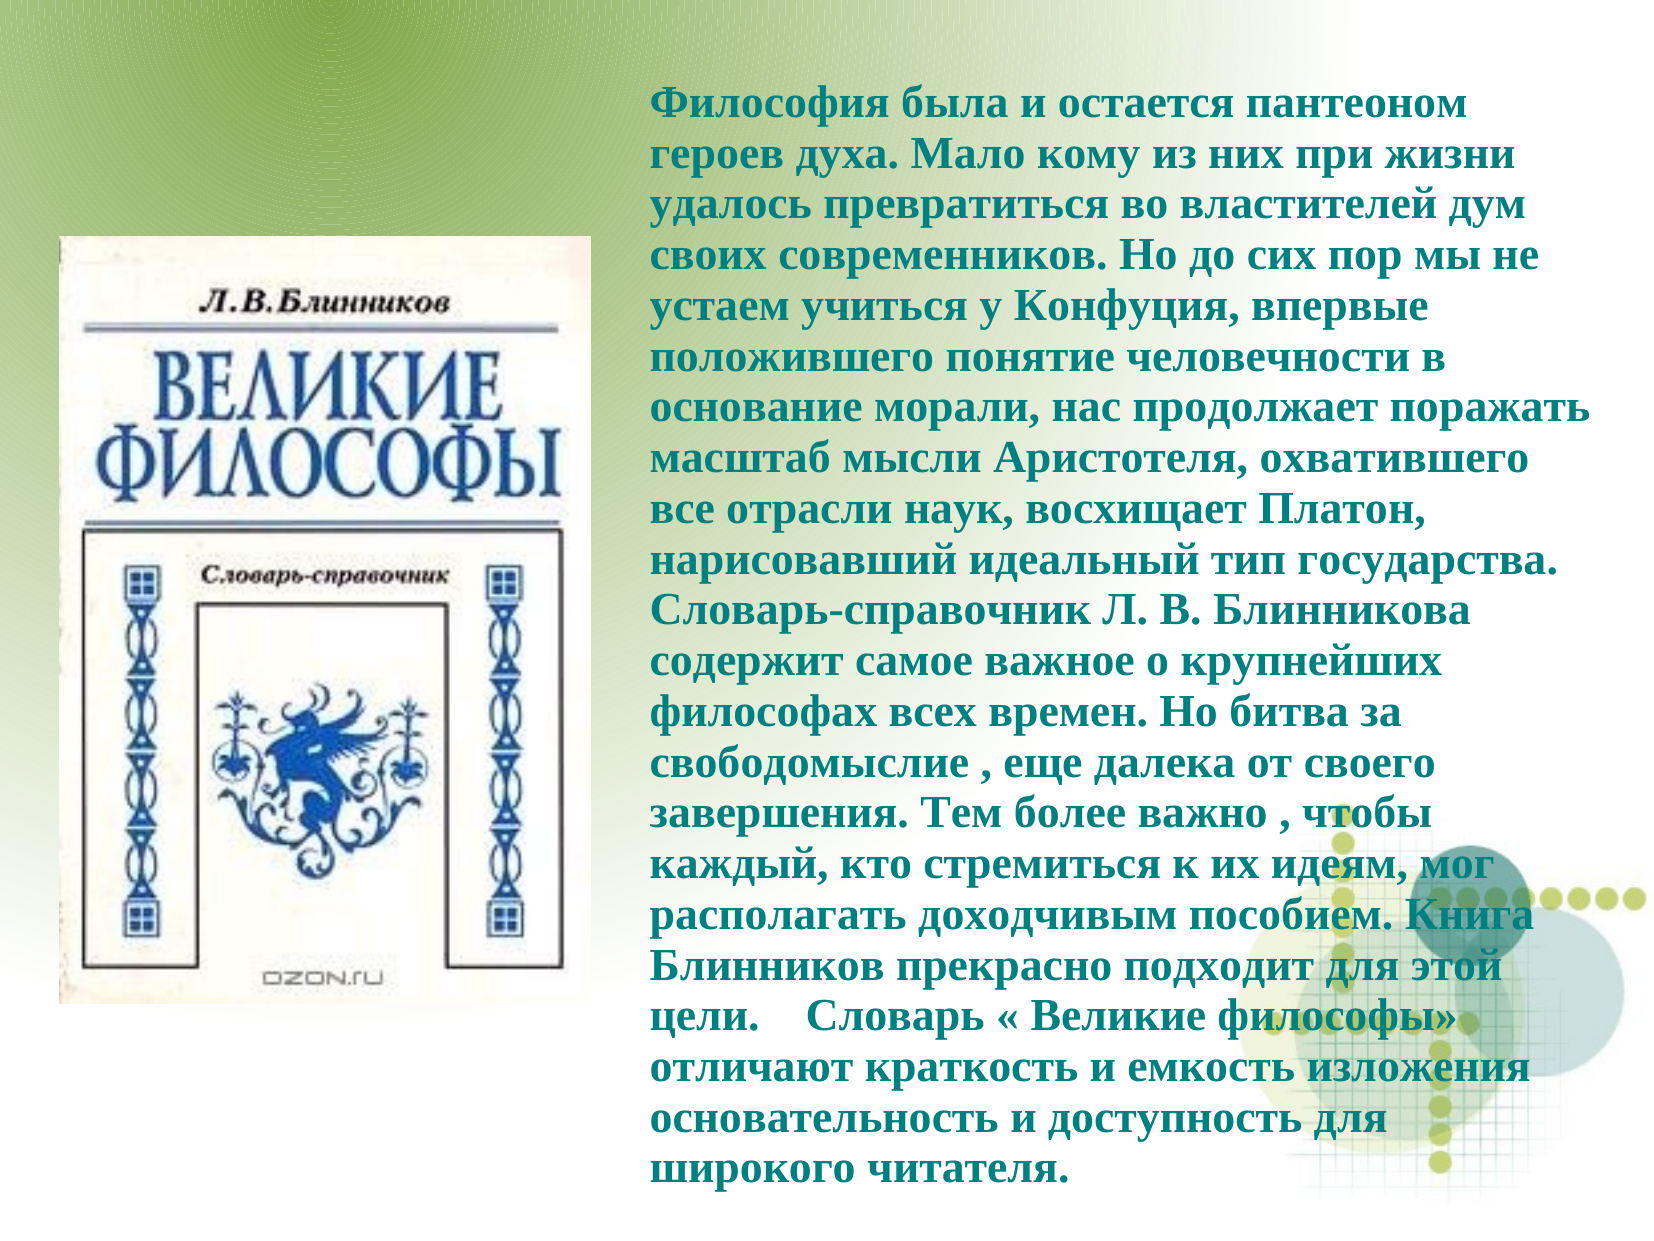

# Философия была и остается пантеоном героев духа. Мало кому из них при жизни удалось превратиться во властителей дум своих современников. Но до сих пор мы не устаем учиться у Конфуция, впервые положившего понятие человечности в основание морали, нас продолжает поражать масштаб мысли Аристотеля, охватившего все отрасли наук, восхищает Платон, нарисовавший идеальный тип государства.
Словарь-справочник Л. В. Блинникова содержит самое важное о крупнейших философах всех времен. Но битва за свободомыслие , еще далека от своего завершения. Тем более важно , чтобы каждый, кто стремиться к их идеям, мог располагать доходчивым пособием. Книга Блинников прекрасно подходит для этой цели. Словарь « Великие философы» отличают краткость и емкость изложения основательность и доступность для широкого читателя.